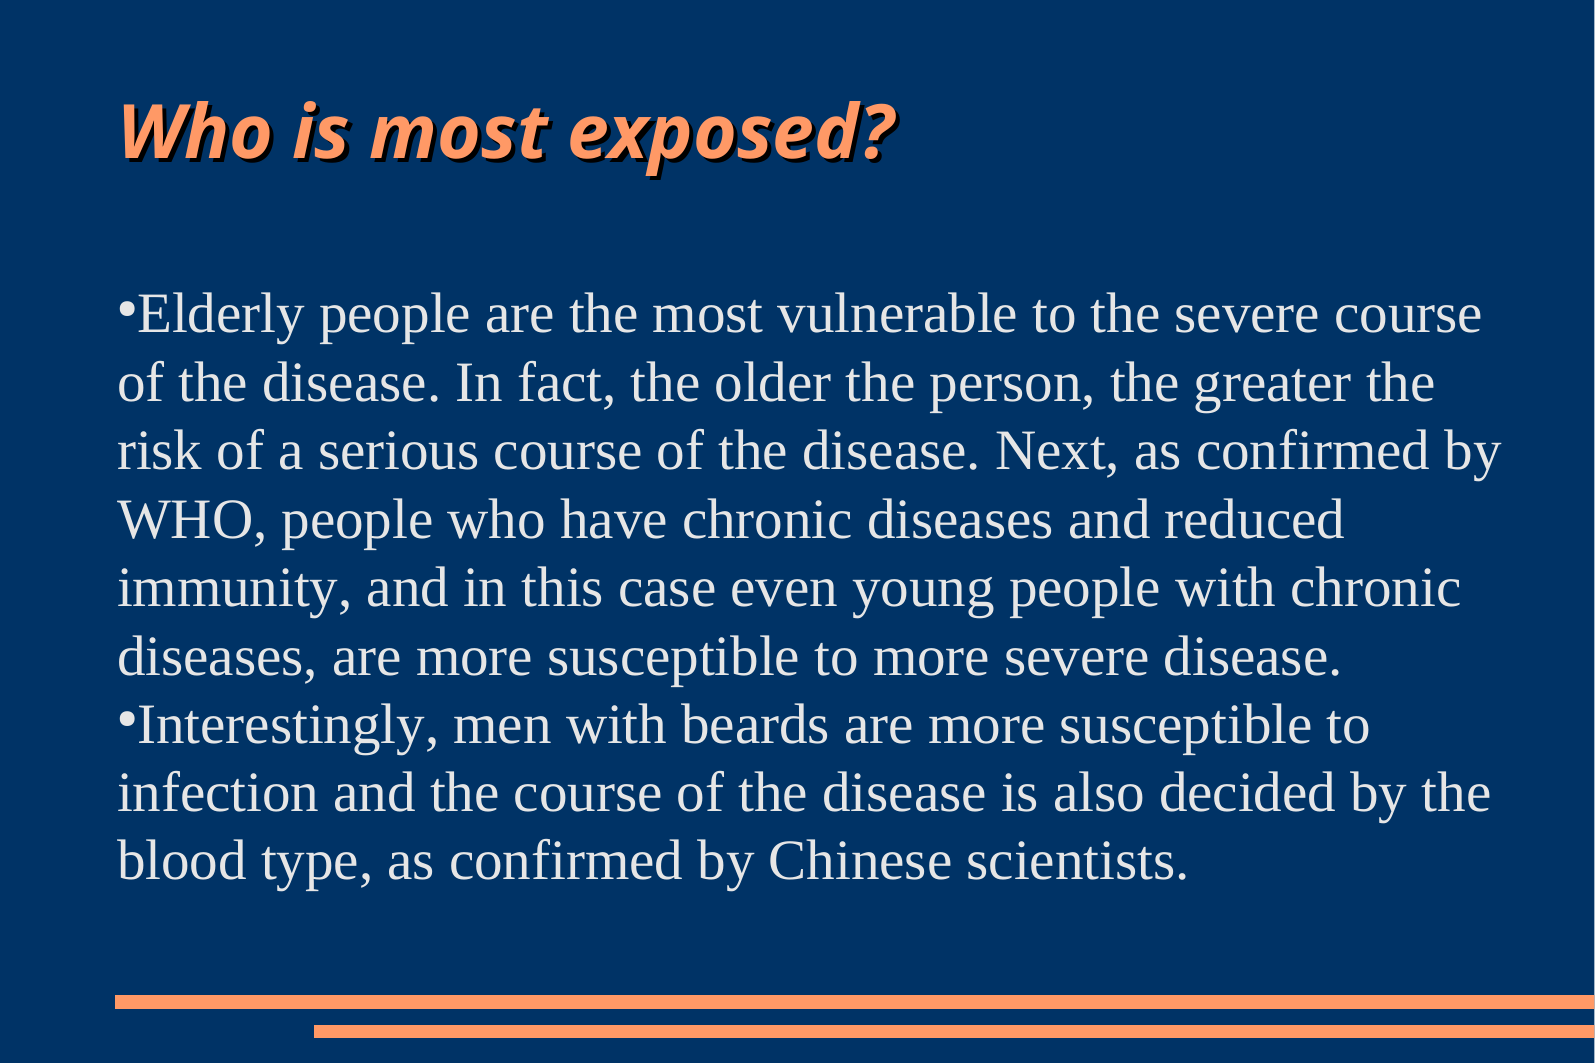

# Who is most exposed?
Elderly people are the most vulnerable to the severe course of the disease. In fact, the older the person, the greater the risk of a serious course of the disease. Next, as confirmed by WHO, people who have chronic diseases and reduced immunity, and in this case even young people with chronic diseases, are more susceptible to more severe disease.
Interestingly, men with beards are more susceptible to infection and the course of the disease is also decided by the blood type, as confirmed by Chinese scientists.